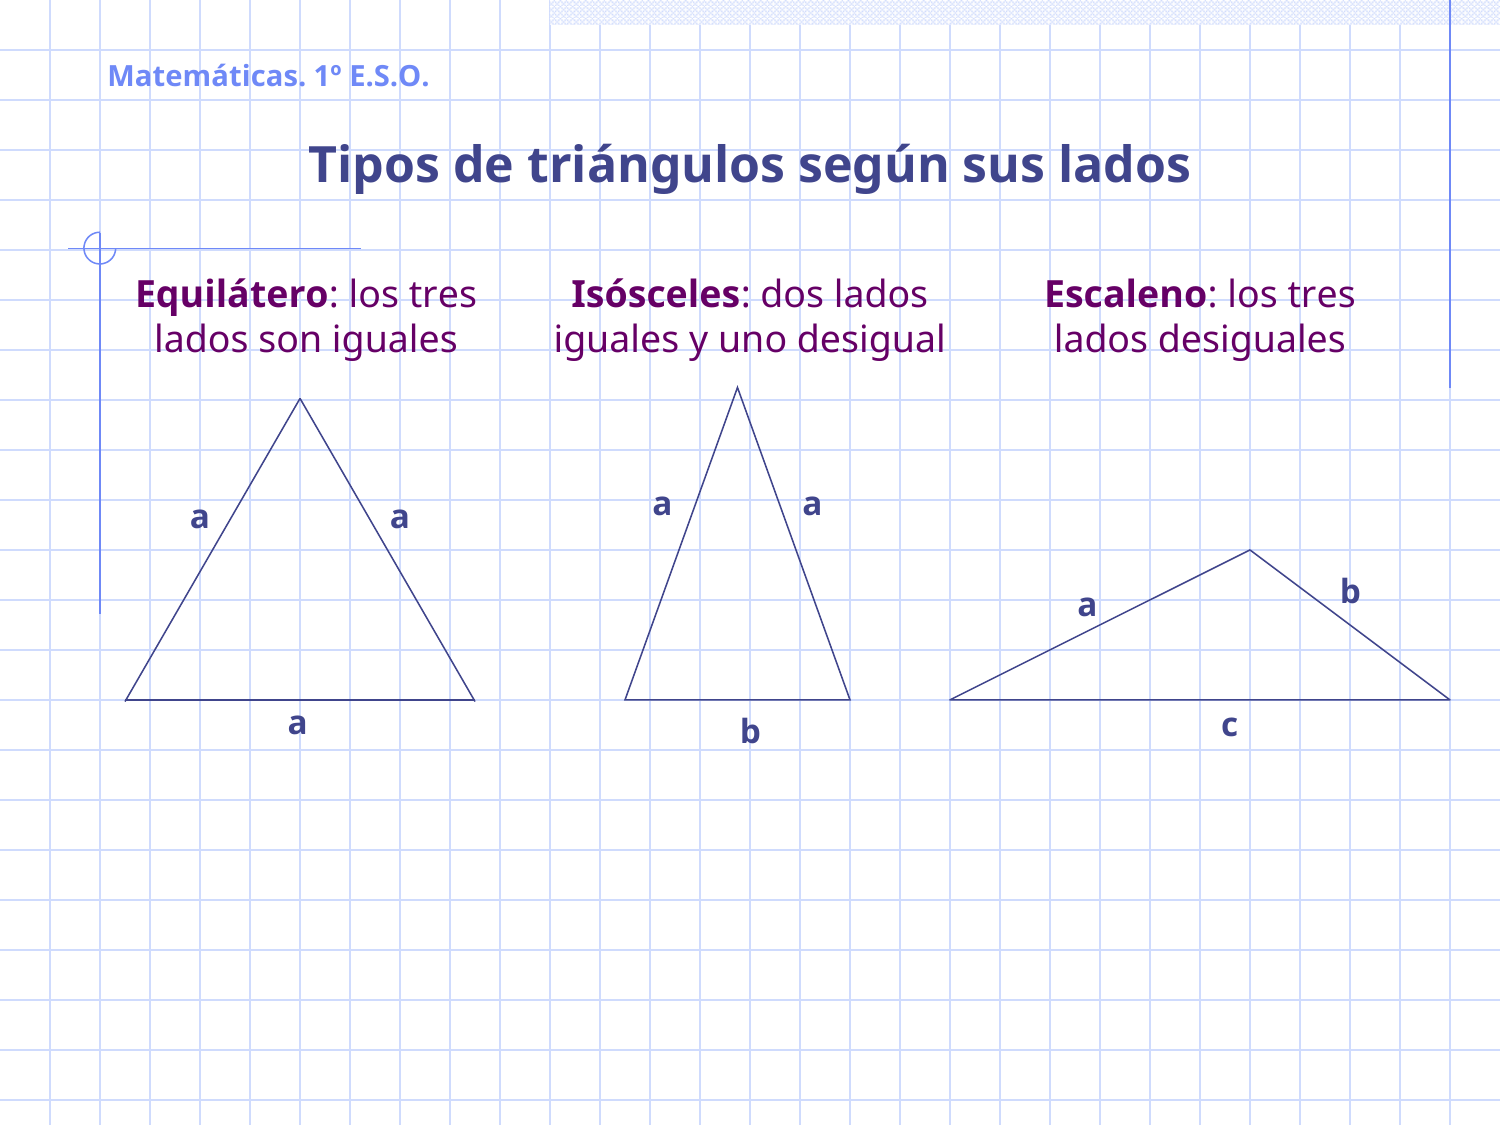

Tipos de triángulos según sus lados
Equilátero: los tres lados son iguales
Isósceles: dos lados iguales y uno desigual
Escaleno: los tres lados desiguales
a
a
a
a
a
b
a
c
b